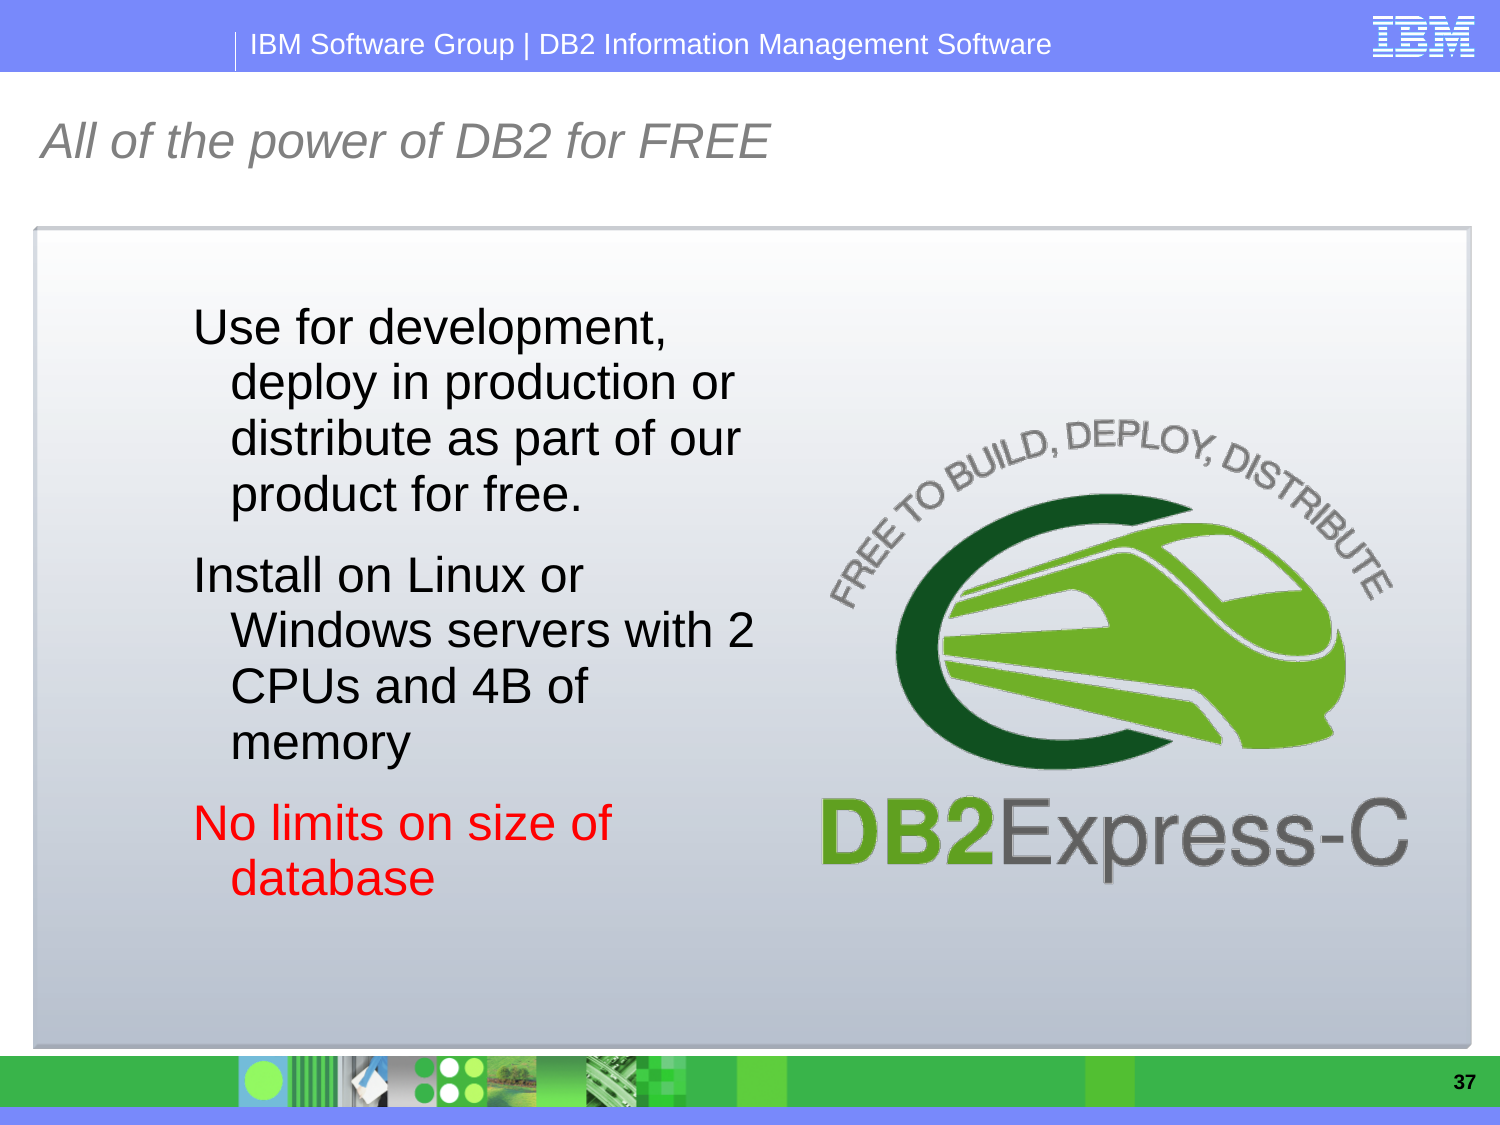

# All of the power of DB2 for FREE
Use for development, deploy in production or distribute as part of our product for free.
Install on Linux or Windows servers with 2 CPUs and 4B of memory
No limits on size of database
37